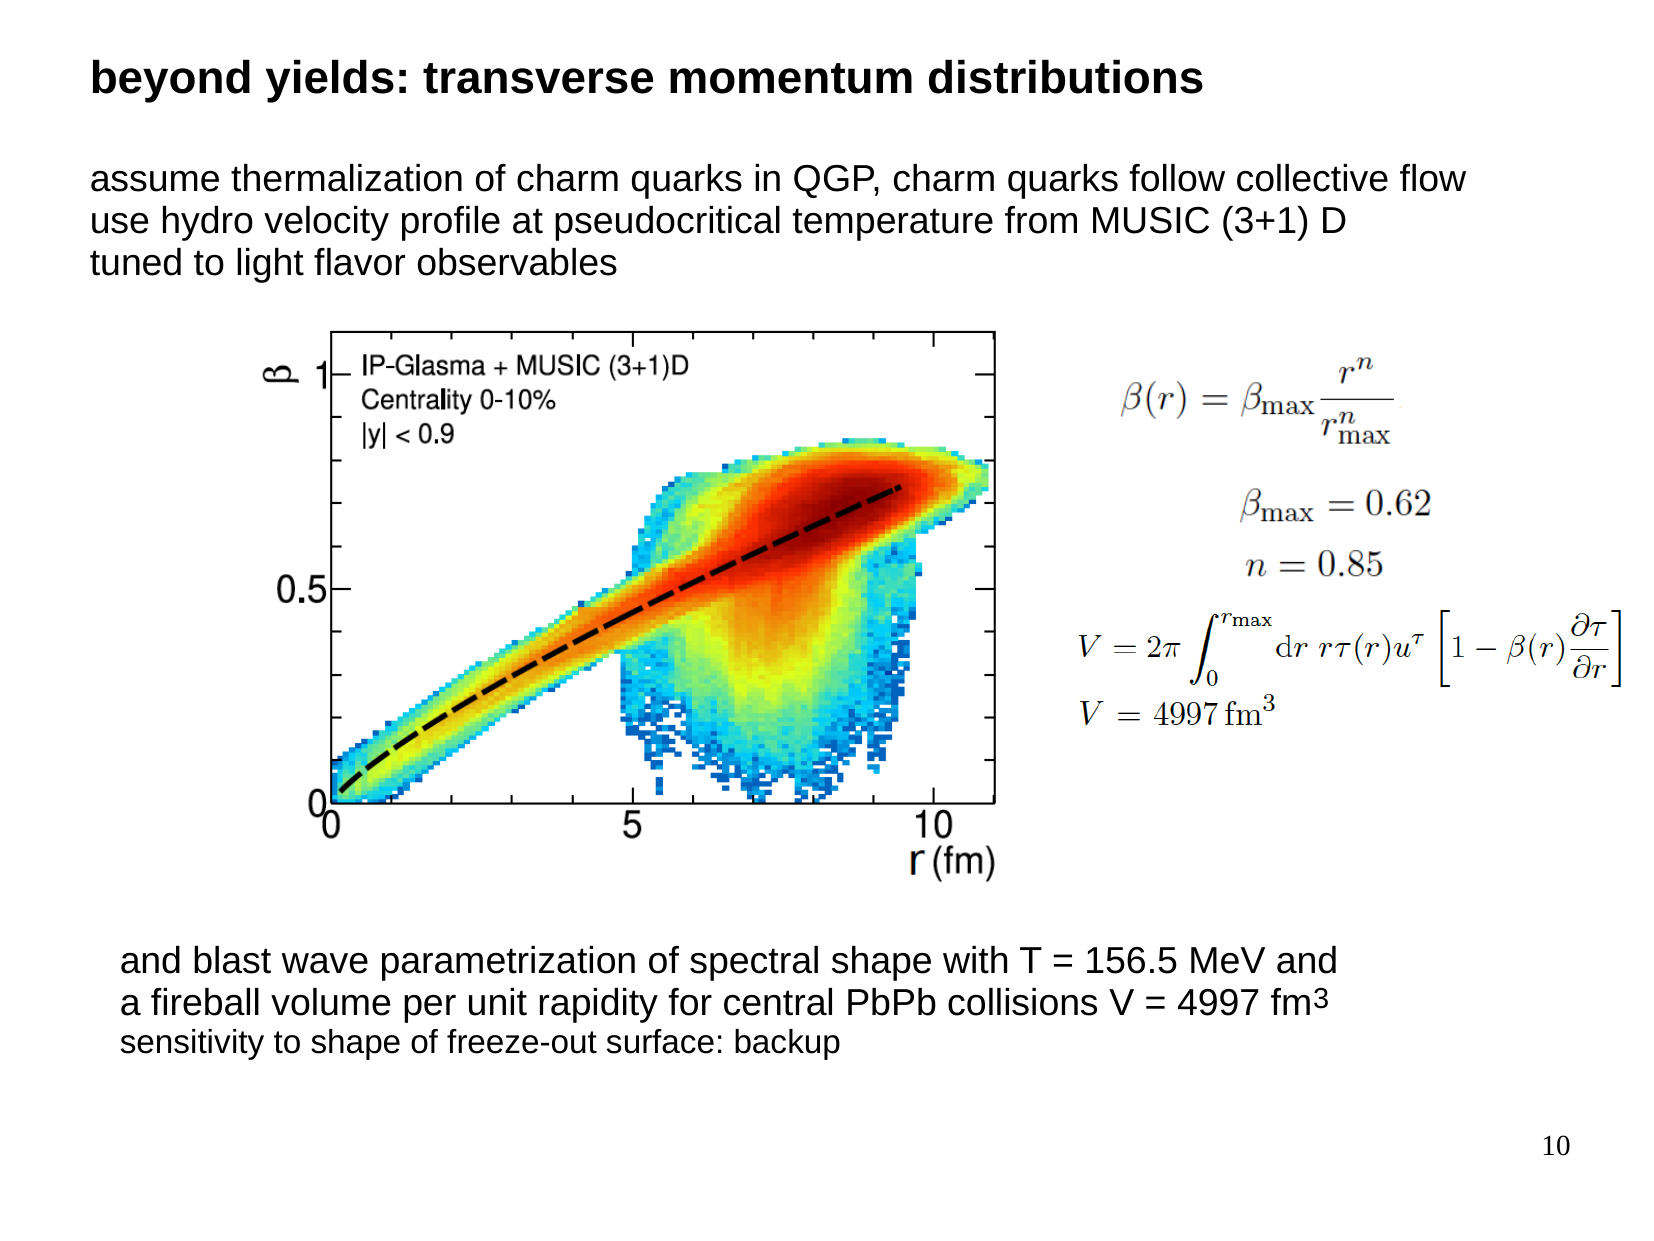

beyond yields: transverse momentum distributions
assume thermalization of charm quarks in QGP, charm quarks follow collective flow
use hydro velocity profile at pseudocritical temperature from MUSIC (3+1) D
tuned to light flavor observables
and blast wave parametrization of spectral shape with T = 156.5 MeV and a fireball volume per unit rapidity for central PbPb collisions V = 4997 fm3
sensitivity to shape of freeze-out surface: backup
10